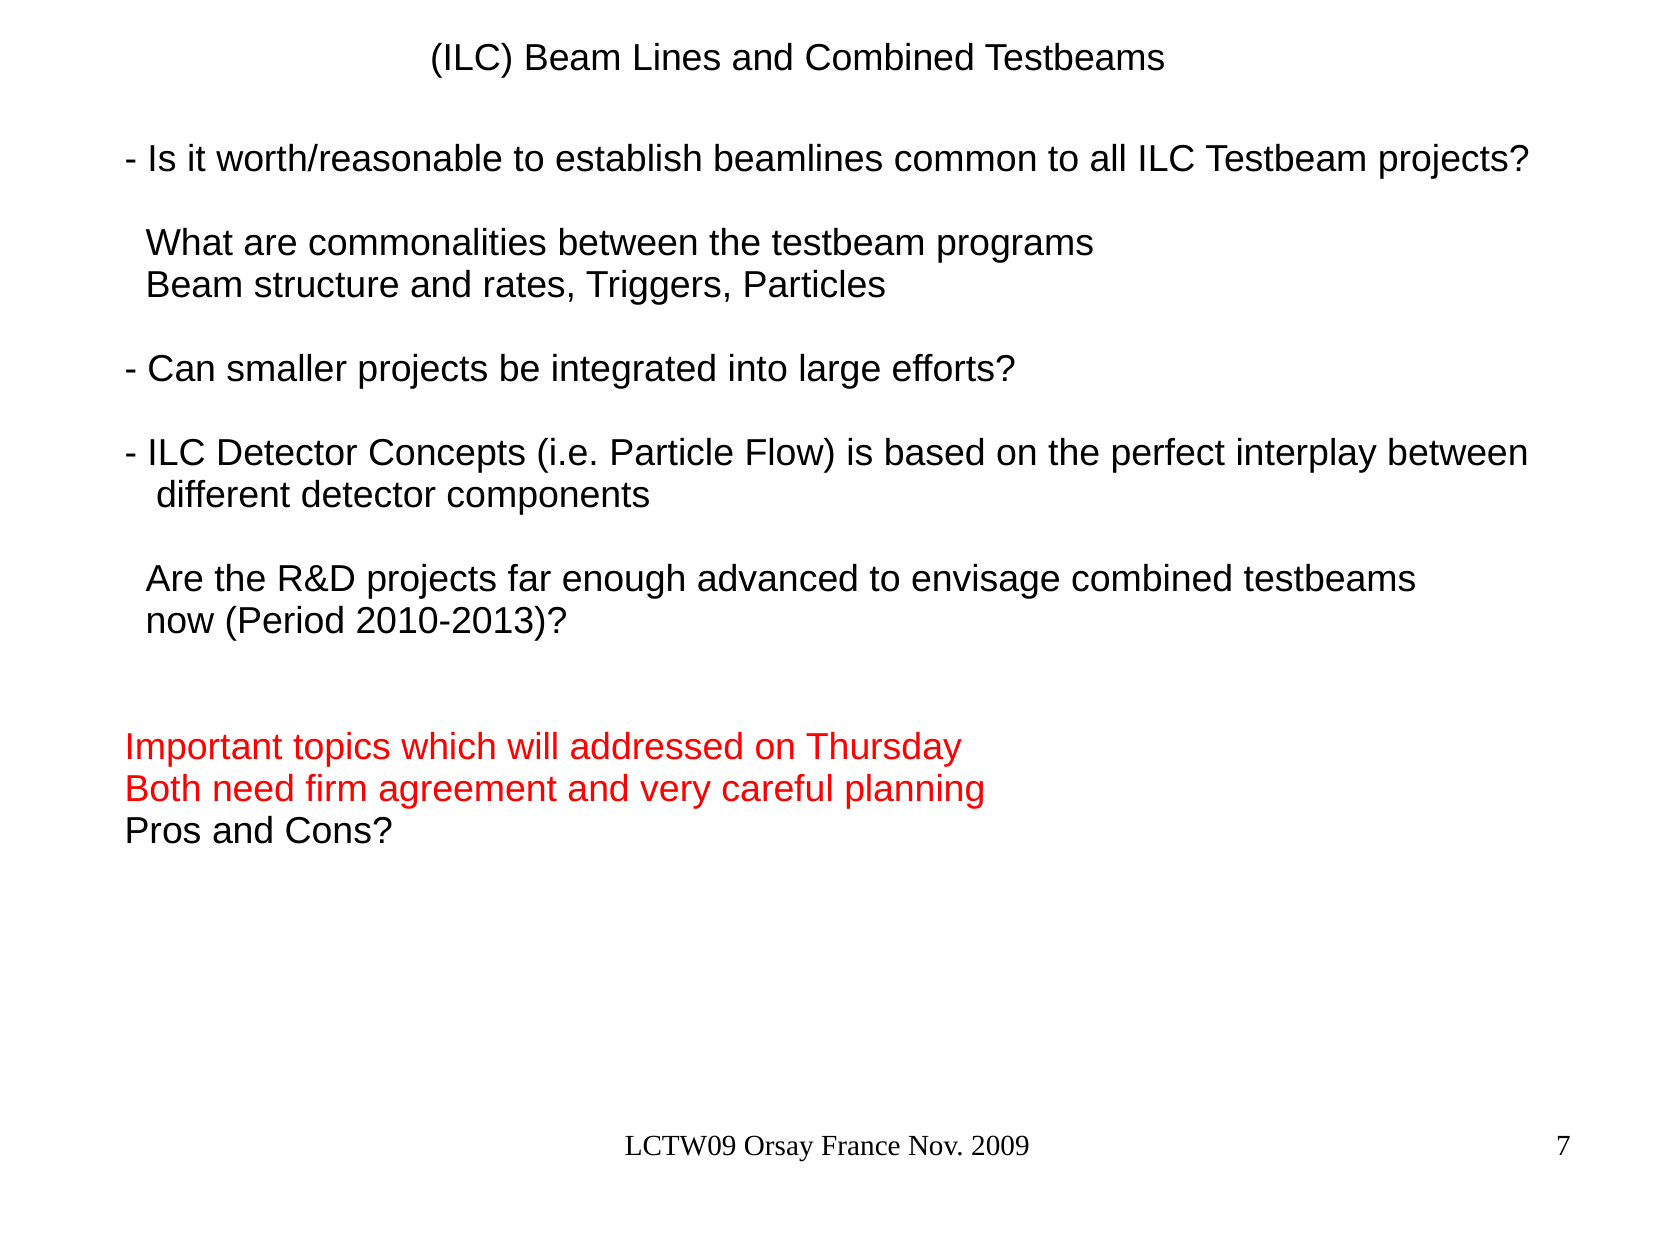

(ILC) Beam Lines and Combined Testbeams
- Is it worth/reasonable to establish beamlines common to all ILC Testbeam projects?
 What are commonalities between the testbeam programs
 Beam structure and rates, Triggers, Particles
- Can smaller projects be integrated into large efforts?
- ILC Detector Concepts (i.e. Particle Flow) is based on the perfect interplay between
 different detector components
 Are the R&D projects far enough advanced to envisage combined testbeams
 now (Period 2010-2013)?
Important topics which will addressed on Thursday
Both need firm agreement and very careful planning
Pros and Cons?
LCTW09 Orsay France Nov. 2009
7